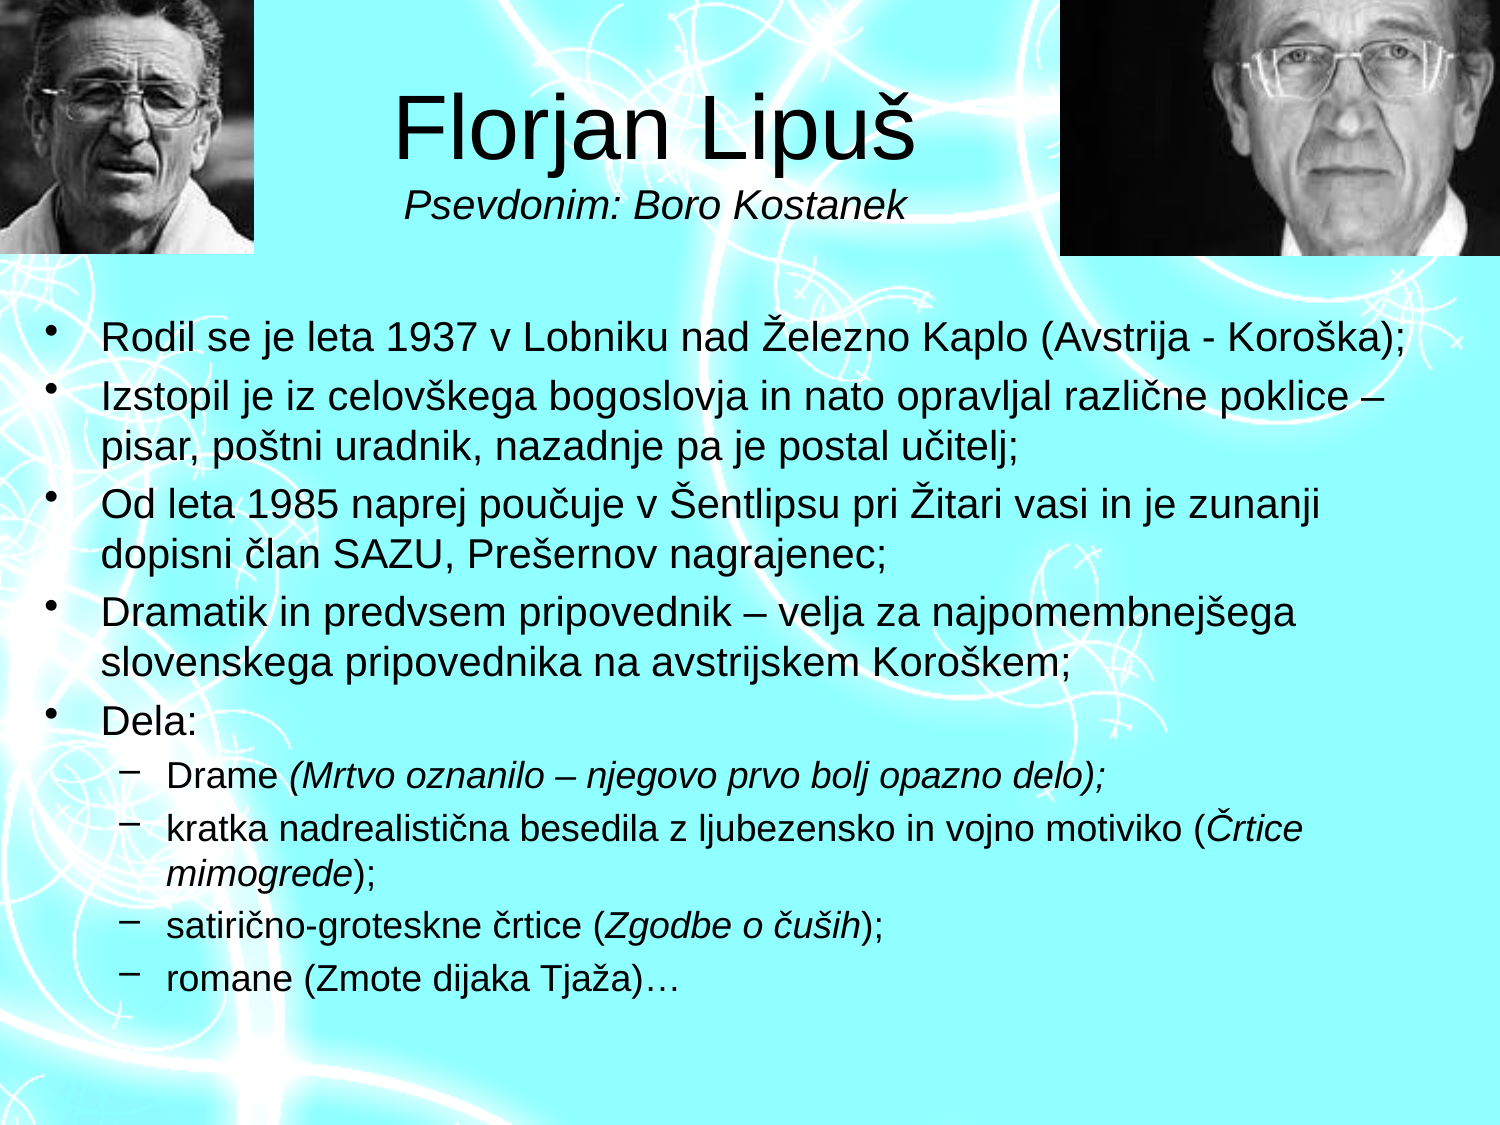

# Florjan Lipuš Psevdonim: Boro Kostanek
Rodil se je leta 1937 v Lobniku nad Železno Kaplo (Avstrija - Koroška);
Izstopil je iz celovškega bogoslovja in nato opravljal različne poklice – pisar, poštni uradnik, nazadnje pa je postal učitelj;
Od leta 1985 naprej poučuje v Šentlipsu pri Žitari vasi in je zunanji dopisni član SAZU, Prešernov nagrajenec;
Dramatik in predvsem pripovednik – velja za najpomembnejšega slovenskega pripovednika na avstrijskem Koroškem;
Dela:
Drame (Mrtvo oznanilo – njegovo prvo bolj opazno delo);
kratka nadrealistična besedila z ljubezensko in vojno motiviko (Črtice mimogrede);
satirično-groteskne črtice (Zgodbe o čuših);
romane (Zmote dijaka Tjaža)…